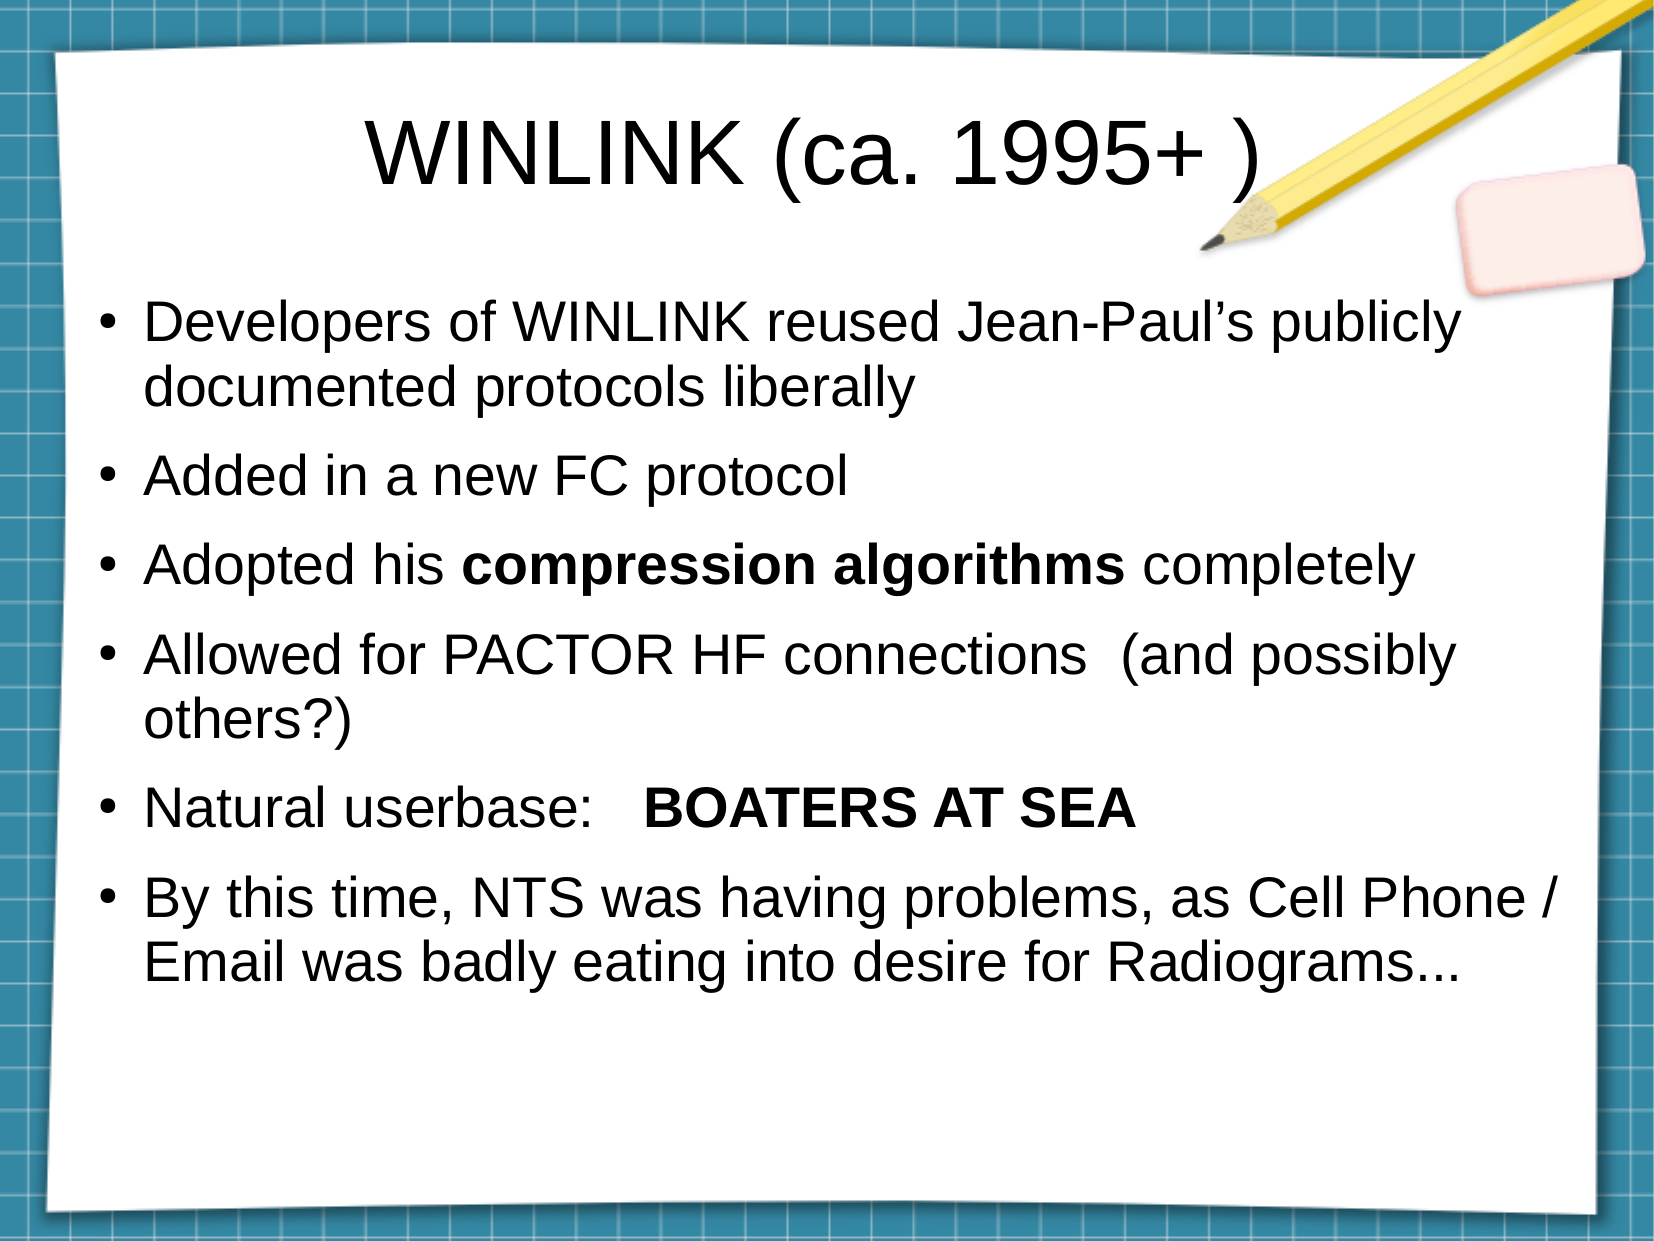

# WINLINK (ca. 1995+ )
Developers of WINLINK reused Jean-Paul’s publicly documented protocols liberally
Added in a new FC protocol
Adopted his compression algorithms completely
Allowed for PACTOR HF connections (and possibly others?)
Natural userbase: BOATERS AT SEA
By this time, NTS was having problems, as Cell Phone / Email was badly eating into desire for Radiograms...